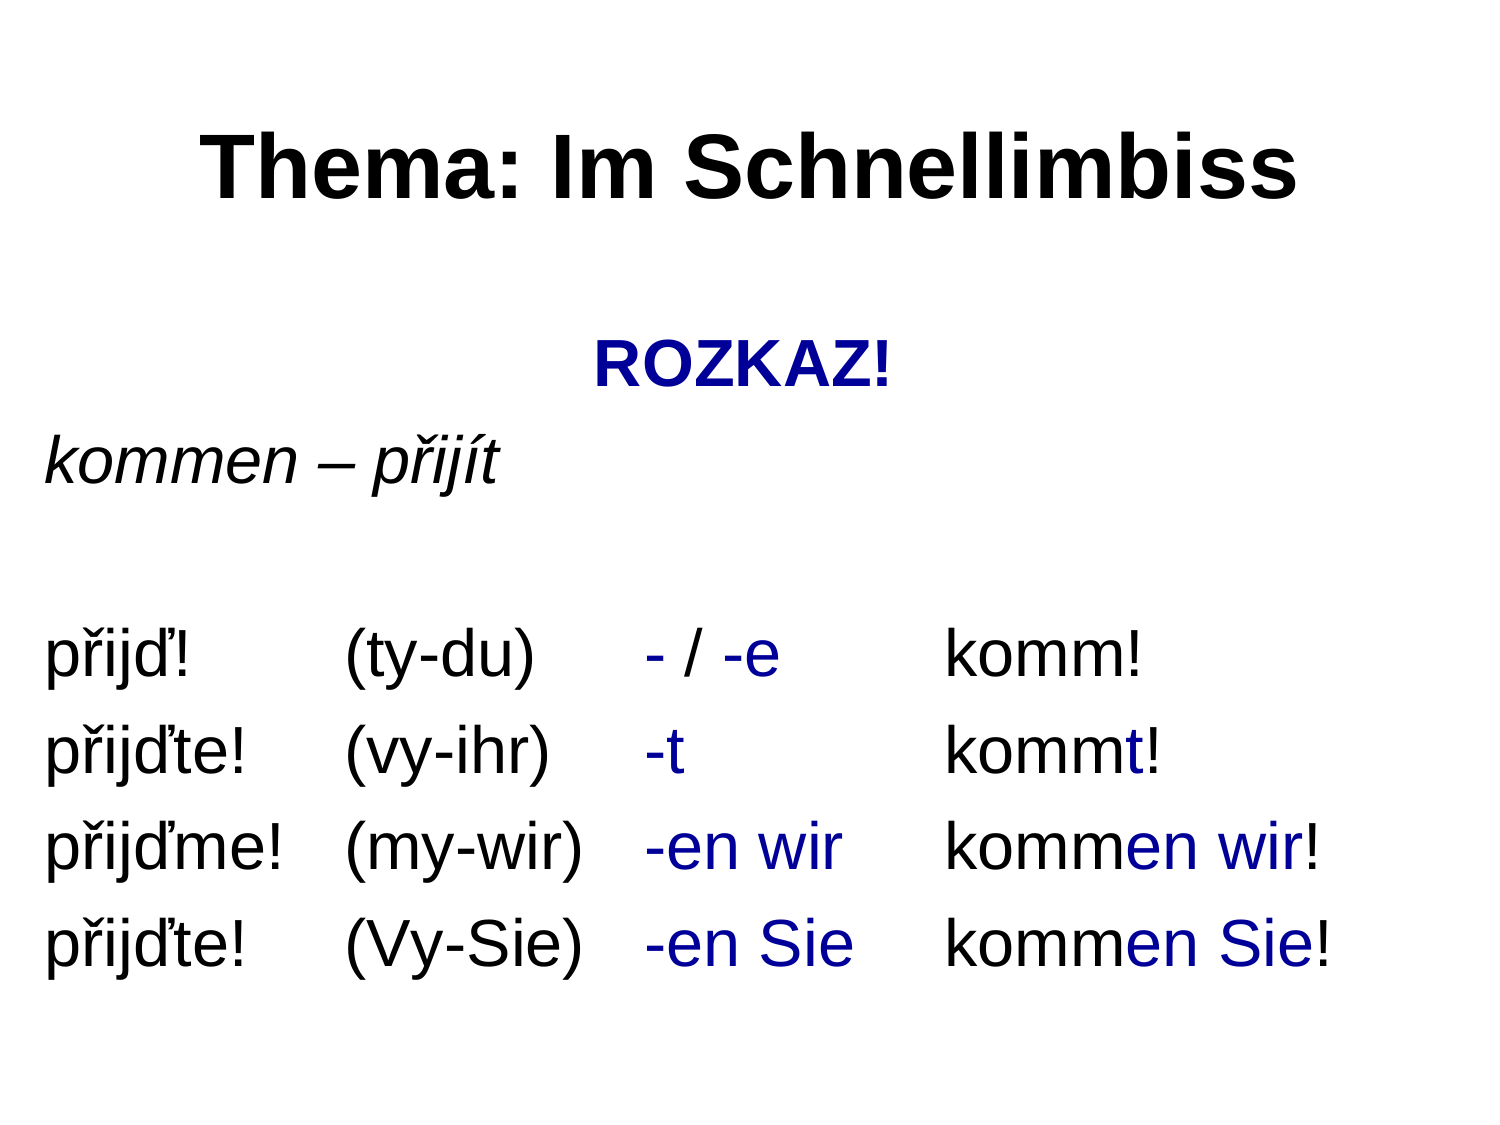

# Thema: Im Schnellimbiss
ROZKAZ!
kommen – přijít
přijď! 	(ty-du)	- / -e		komm!
přijďte! 	(vy-ihr)	-t		kommt!
přijďme! 	(my-wir)	-en wir	kommen wir!
přijďte! 	(Vy-Sie)	-en Sie	kommen Sie!